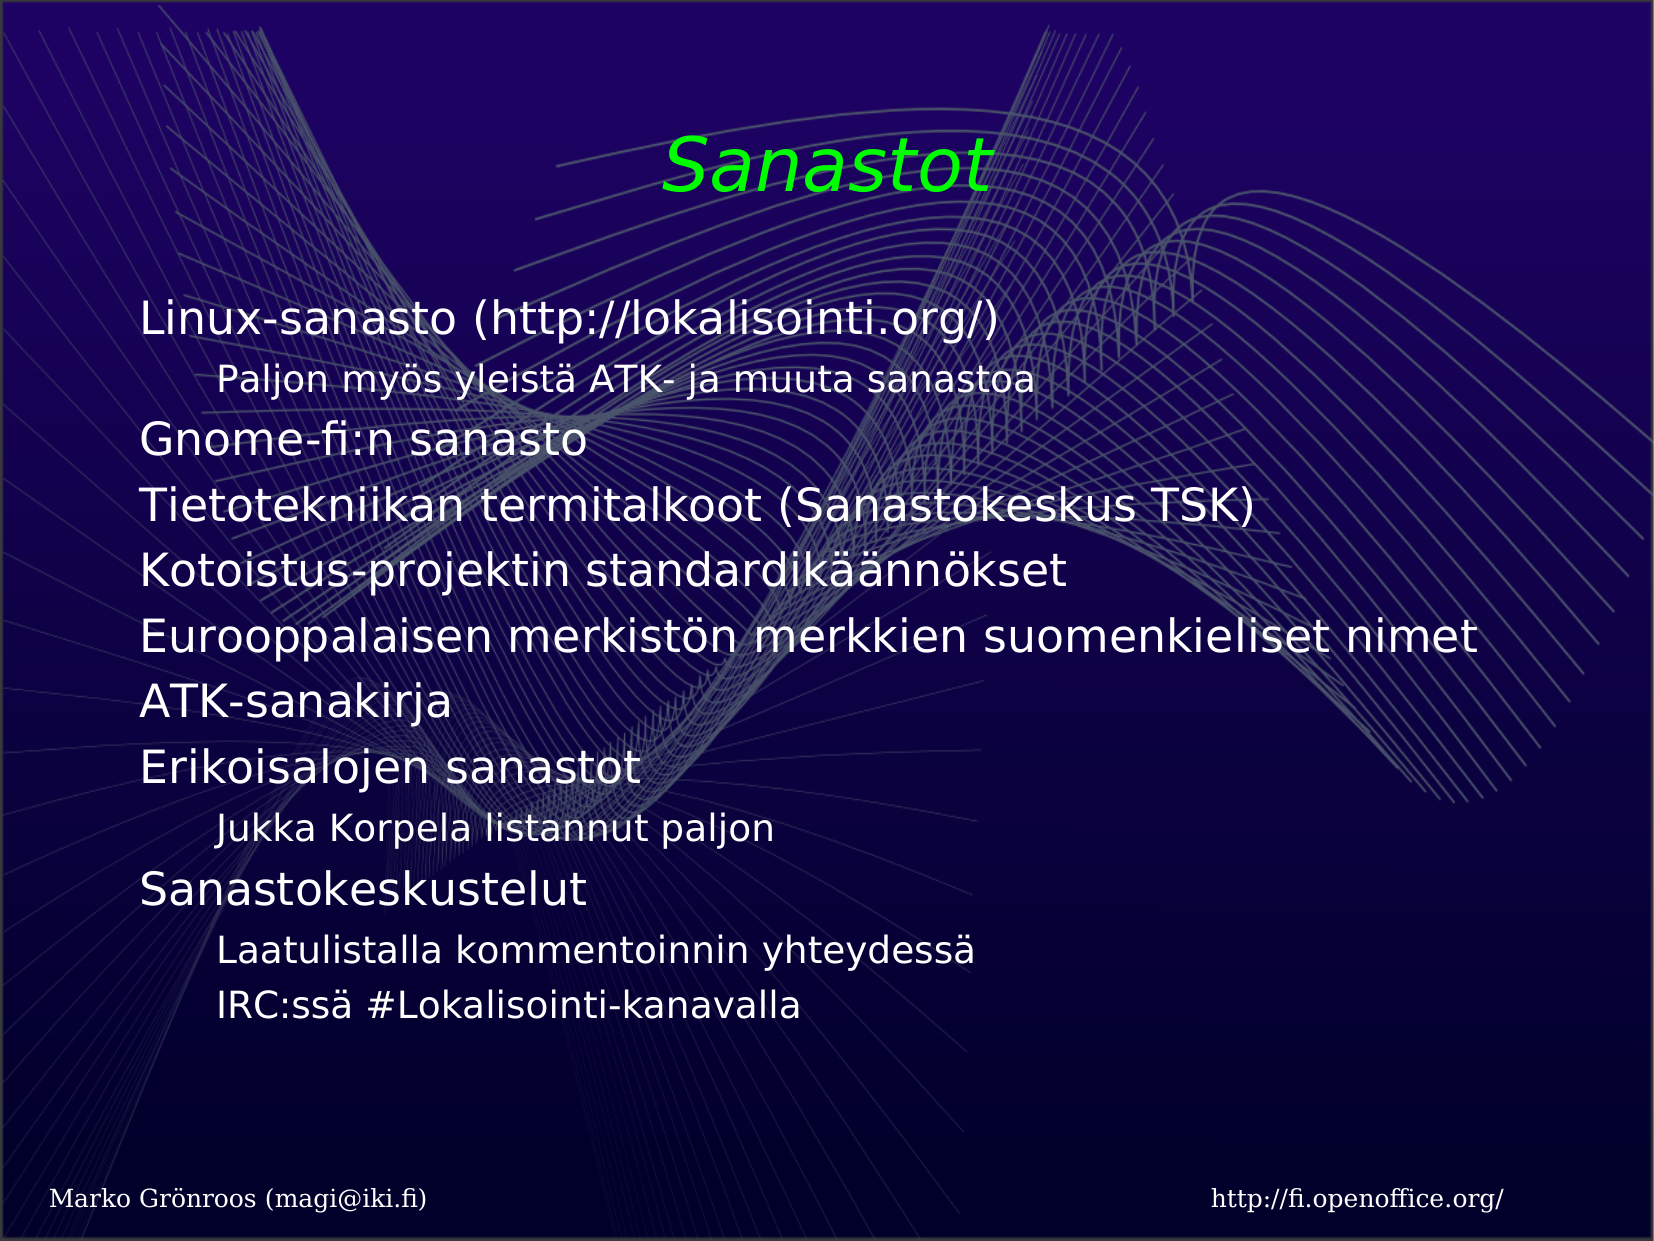

# Sanastot
Linux-sanasto (http://lokalisointi.org/)
Paljon myös yleistä ATK- ja muuta sanastoa
Gnome-fi:n sanasto
Tietotekniikan termitalkoot (Sanastokeskus TSK)
Kotoistus-projektin standardikäännökset
Eurooppalaisen merkistön merkkien suomenkieliset nimet
ATK-sanakirja
Erikoisalojen sanastot
Jukka Korpela listannut paljon
Sanastokeskustelut
Laatulistalla kommentoinnin yhteydessä
IRC:ssä #Lokalisointi-kanavalla